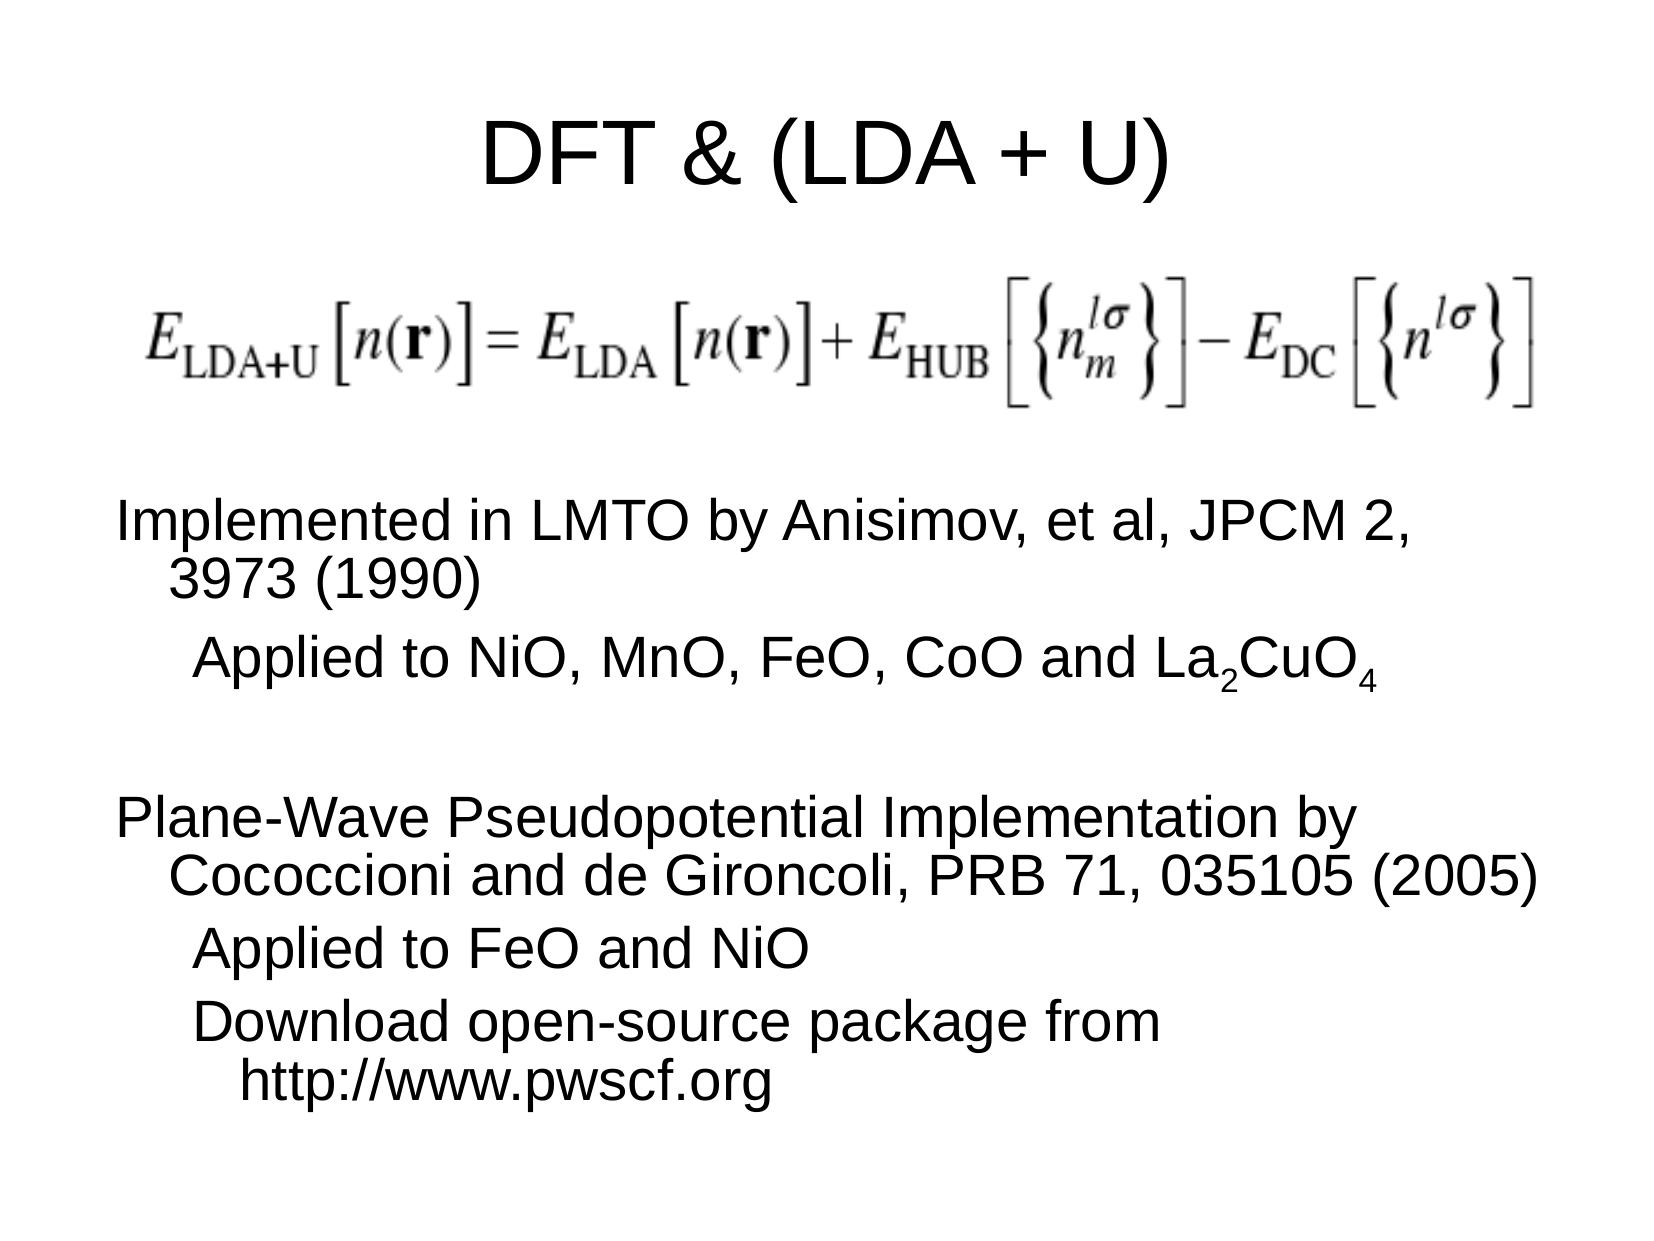

# DFT & (LDA + U)
Implemented in LMTO by Anisimov, et al, JPCM 2, 3973 (1990)
Applied to NiO, MnO, FeO, CoO and La2CuO4
Plane-Wave Pseudopotential Implementation by Cococcioni and de Gironcoli, PRB 71, 035105 (2005)
Applied to FeO and NiO
Download open-source package from http://www.pwscf.org